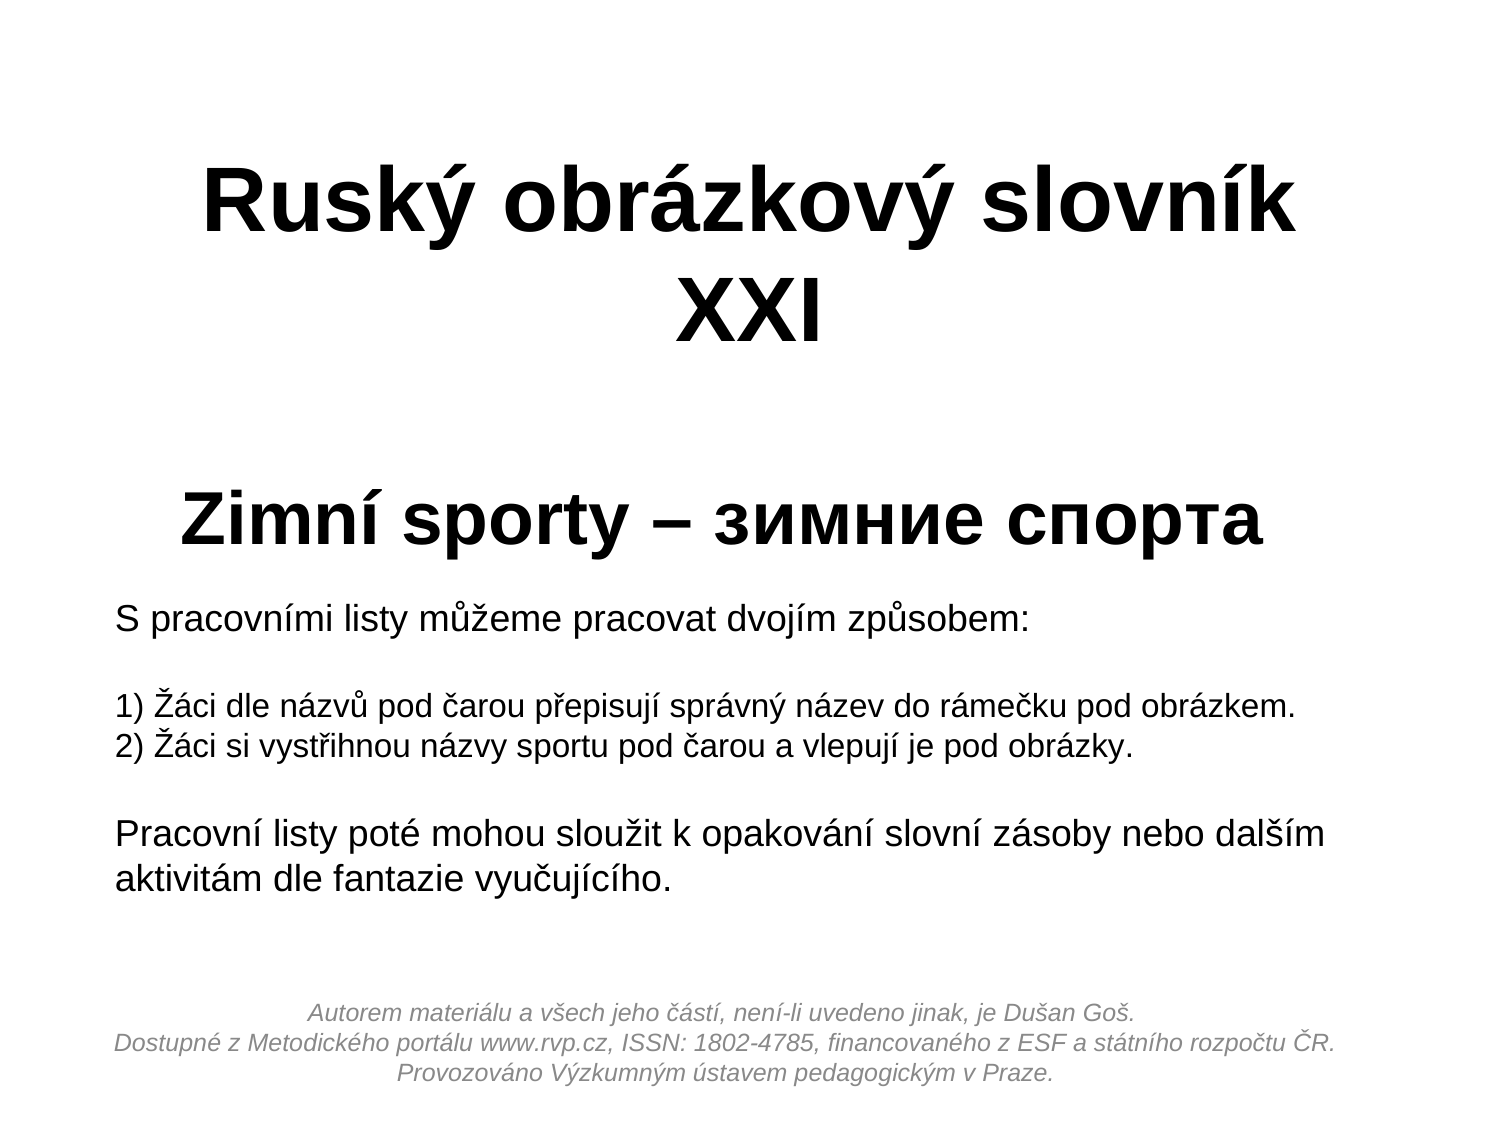

# Ruský obrázkový slovník XXI Zimní sporty – зимние спорта
S pracovními listy můžeme pracovat dvojím způsobem:
 Žáci dle názvů pod čarou přepisují správný název do rámečku pod obrázkem.
 Žáci si vystřihnou názvy sportu pod čarou a vlepují je pod obrázky.
Pracovní listy poté mohou sloužit k opakování slovní zásoby nebo dalším aktivitám dle fantazie vyučujícího.
Autorem materiálu a všech jeho částí, není-li uvedeno jinak, je Dušan Goš.
Dostupné z Metodického portálu www.rvp.cz, ISSN: 1802-4785, financovaného z ESF a státního rozpočtu ČR. Provozováno Výzkumným ústavem pedagogickým v Praze.